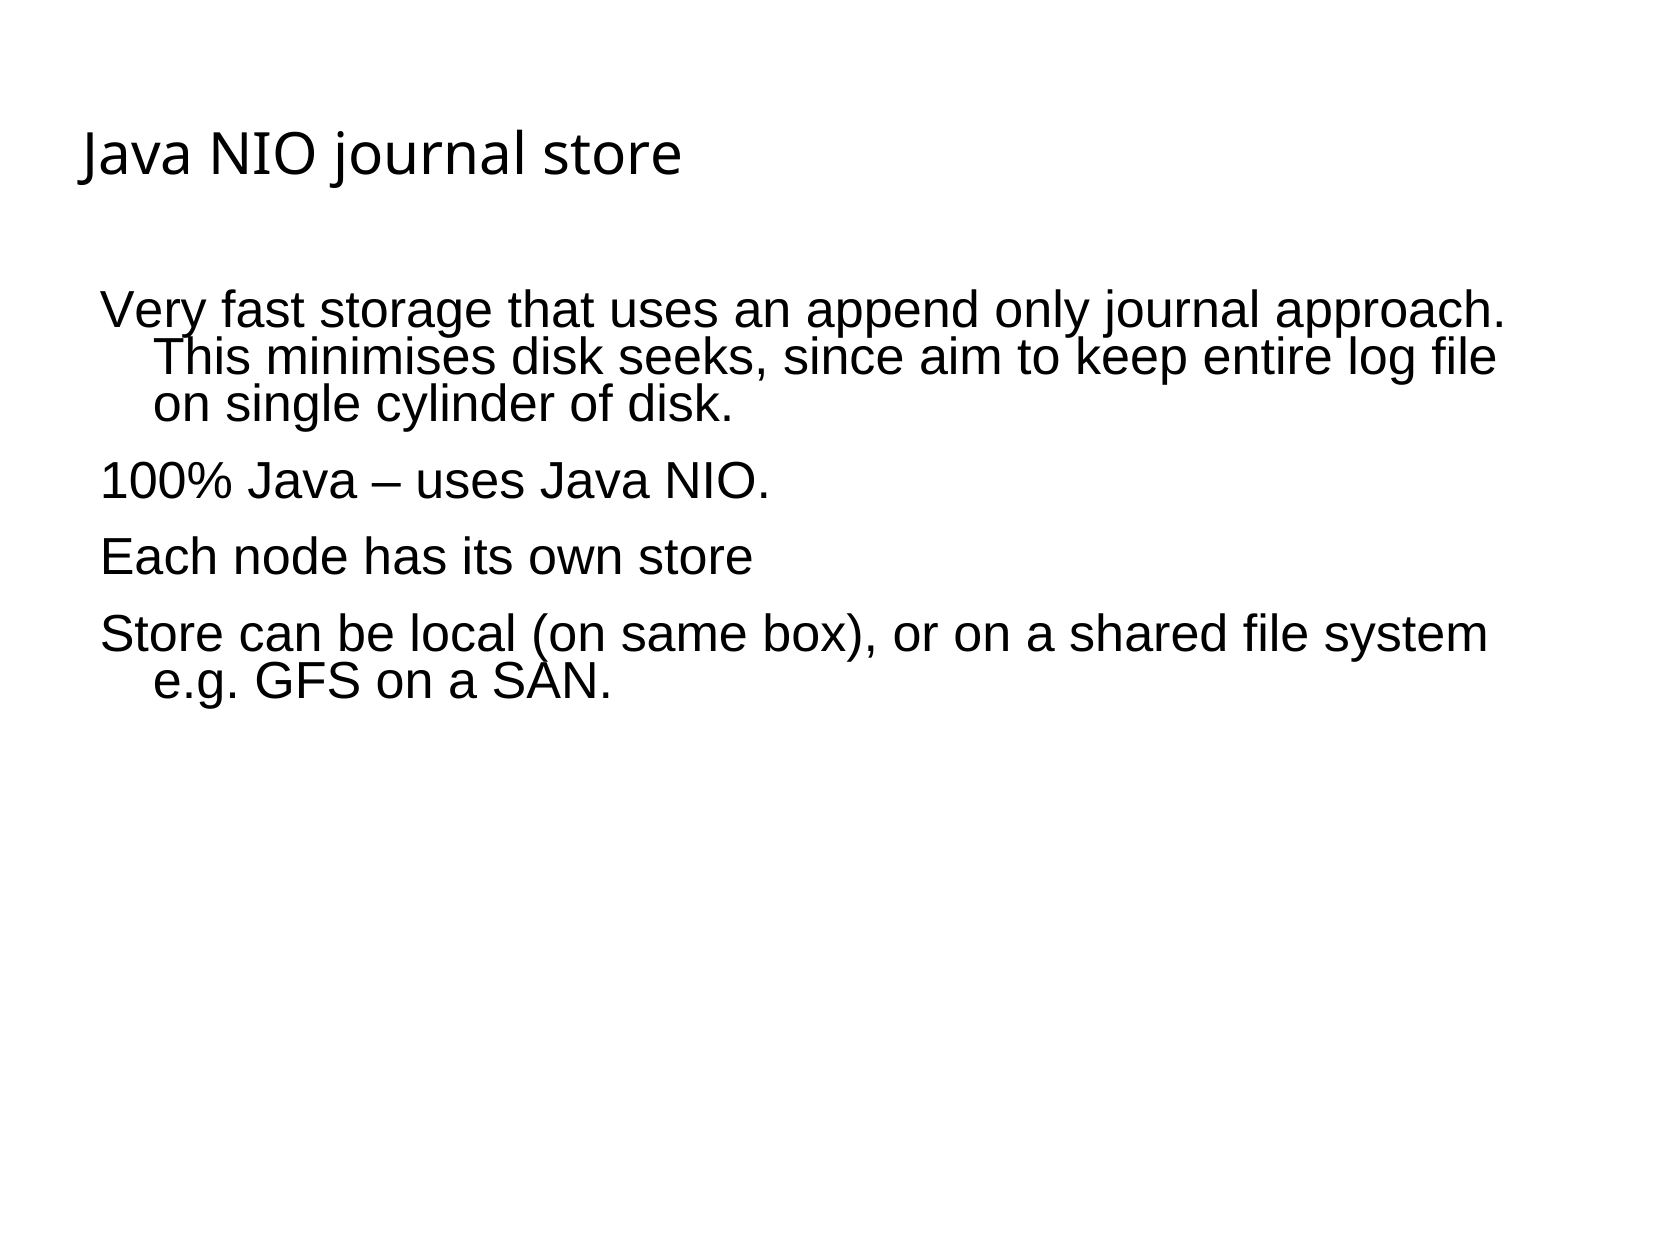

# Java NIO journal store
Very fast storage that uses an append only journal approach. This minimises disk seeks, since aim to keep entire log file on single cylinder of disk.
100% Java – uses Java NIO.
Each node has its own store
Store can be local (on same box), or on a shared file system e.g. GFS on a SAN.